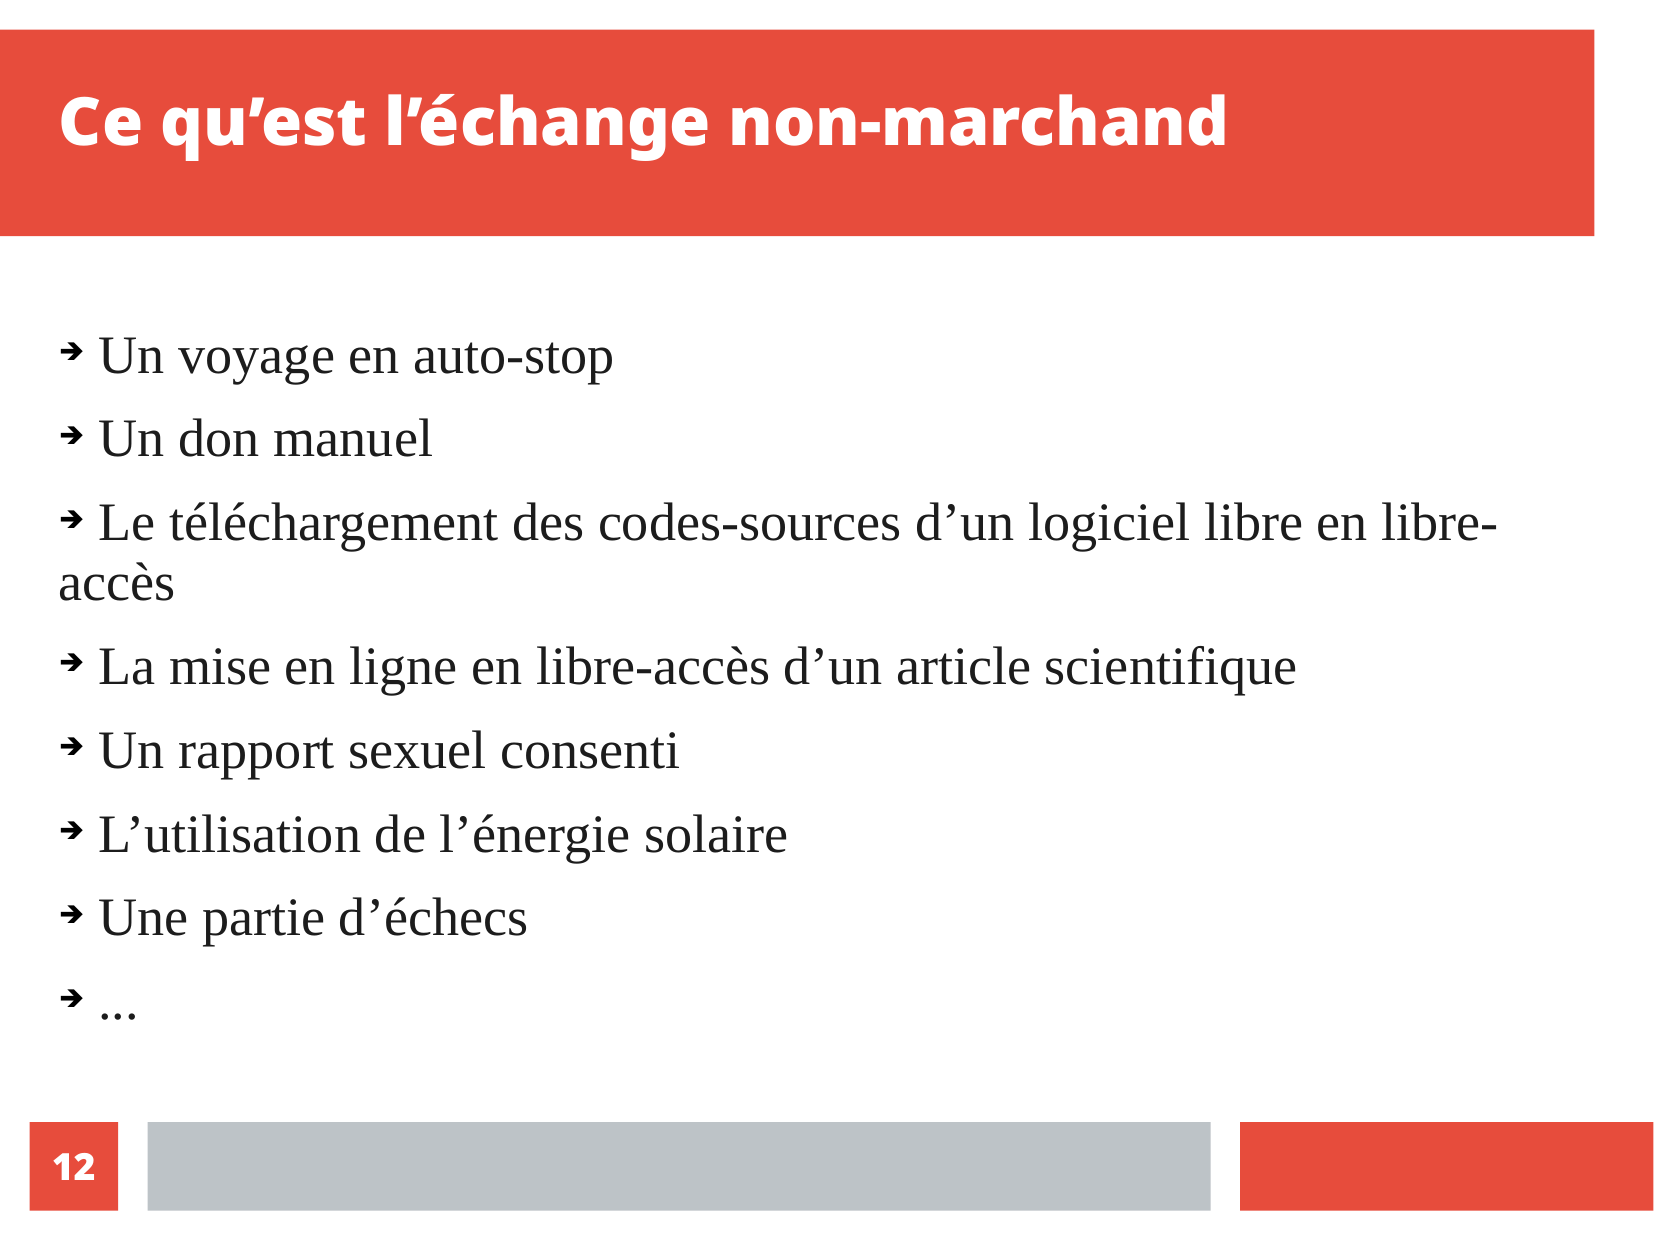

# Ce qu’est l’échange non-marchand
 Un voyage en auto-stop
 Un don manuel
 Le téléchargement des codes-sources d’un logiciel libre en libre-accès
 La mise en ligne en libre-accès d’un article scientifique
 Un rapport sexuel consenti
 L’utilisation de l’énergie solaire
 Une partie d’échecs
 ...
12